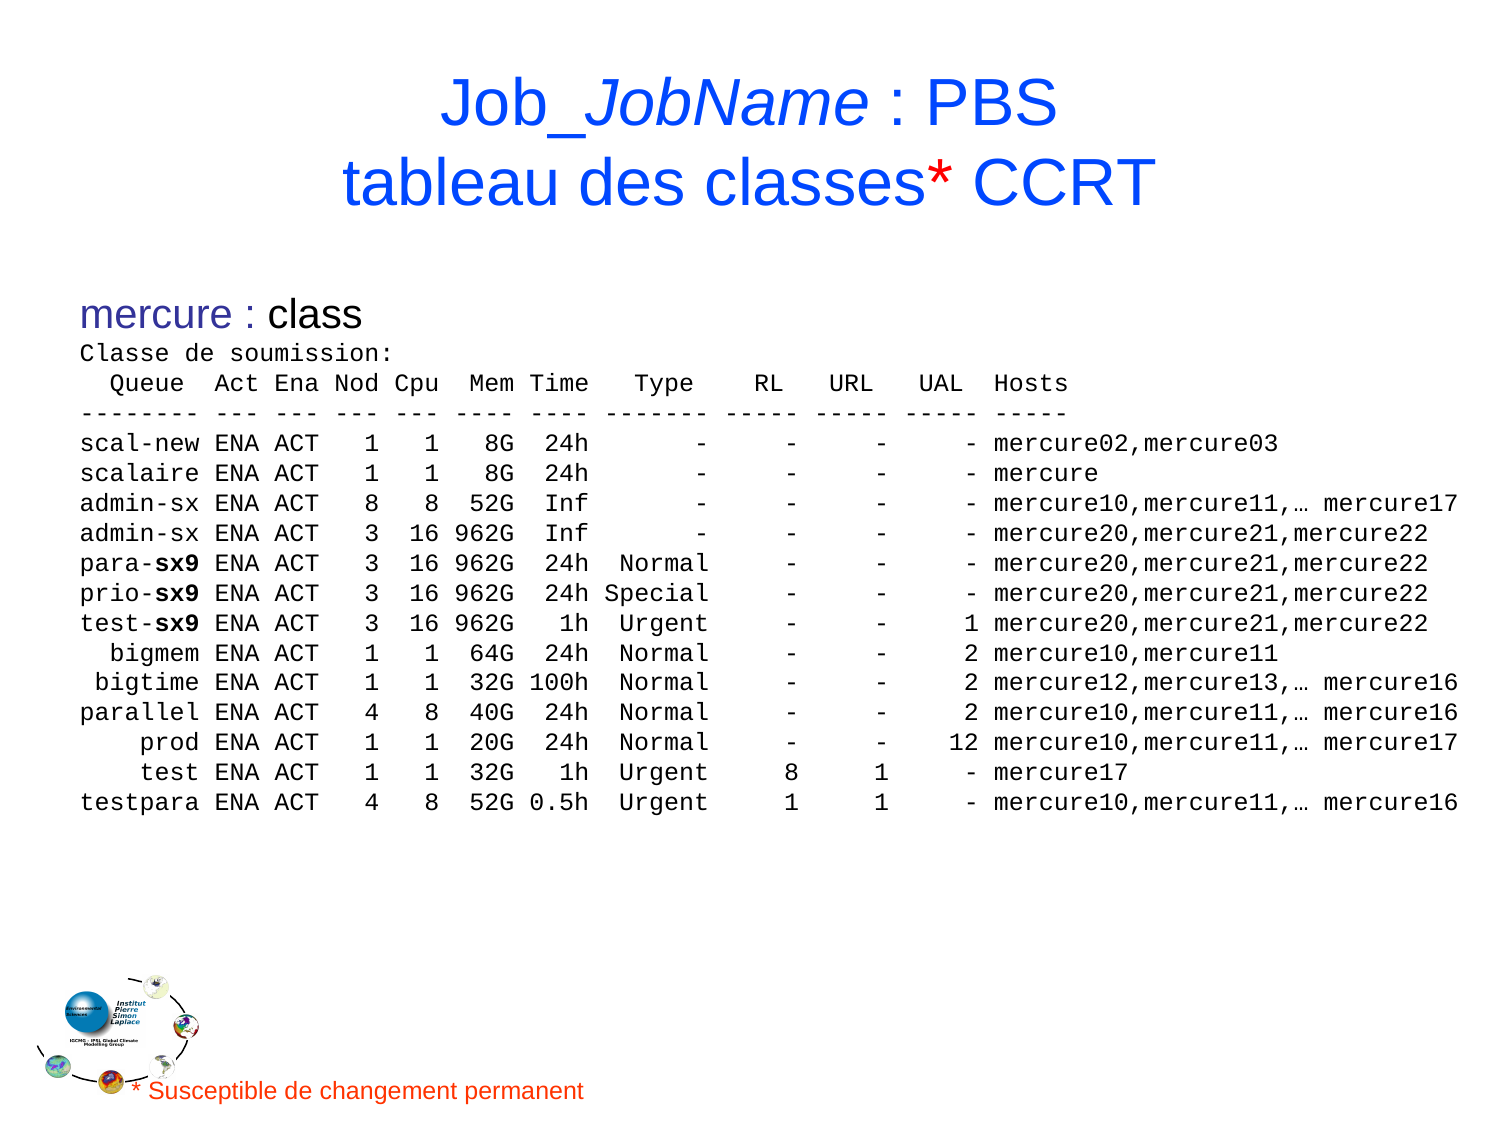

# Job_JobName : PBS tableau des classes* CCRT
mercure : class
Classe de soumission:
 Queue Act Ena Nod Cpu Mem Time Type RL URL UAL Hosts
-------- --- --- --- --- ---- ---- ------- ----- ----- ----- -----
scal-new ENA ACT 1 1 8G 24h - - - - mercure02,mercure03
scalaire ENA ACT 1 1 8G 24h - - - - mercure
admin-sx ENA ACT 8 8 52G Inf - - - - mercure10,mercure11,… mercure17
admin-sx ENA ACT 3 16 962G Inf - - - - mercure20,mercure21,mercure22
para-sx9 ENA ACT 3 16 962G 24h Normal - - - mercure20,mercure21,mercure22
prio-sx9 ENA ACT 3 16 962G 24h Special - - - mercure20,mercure21,mercure22
test-sx9 ENA ACT 3 16 962G 1h Urgent - - 1 mercure20,mercure21,mercure22
 bigmem ENA ACT 1 1 64G 24h Normal - - 2 mercure10,mercure11
 bigtime ENA ACT 1 1 32G 100h Normal - - 2 mercure12,mercure13,… mercure16
parallel ENA ACT 4 8 40G 24h Normal - - 2 mercure10,mercure11,… mercure16
 prod ENA ACT 1 1 20G 24h Normal - - 12 mercure10,mercure11,… mercure17
 test ENA ACT 1 1 32G 1h Urgent 8 1 - mercure17
testpara ENA ACT 4 8 52G 0.5h Urgent 1 1 - mercure10,mercure11,… mercure16
* Susceptible de changement permanent